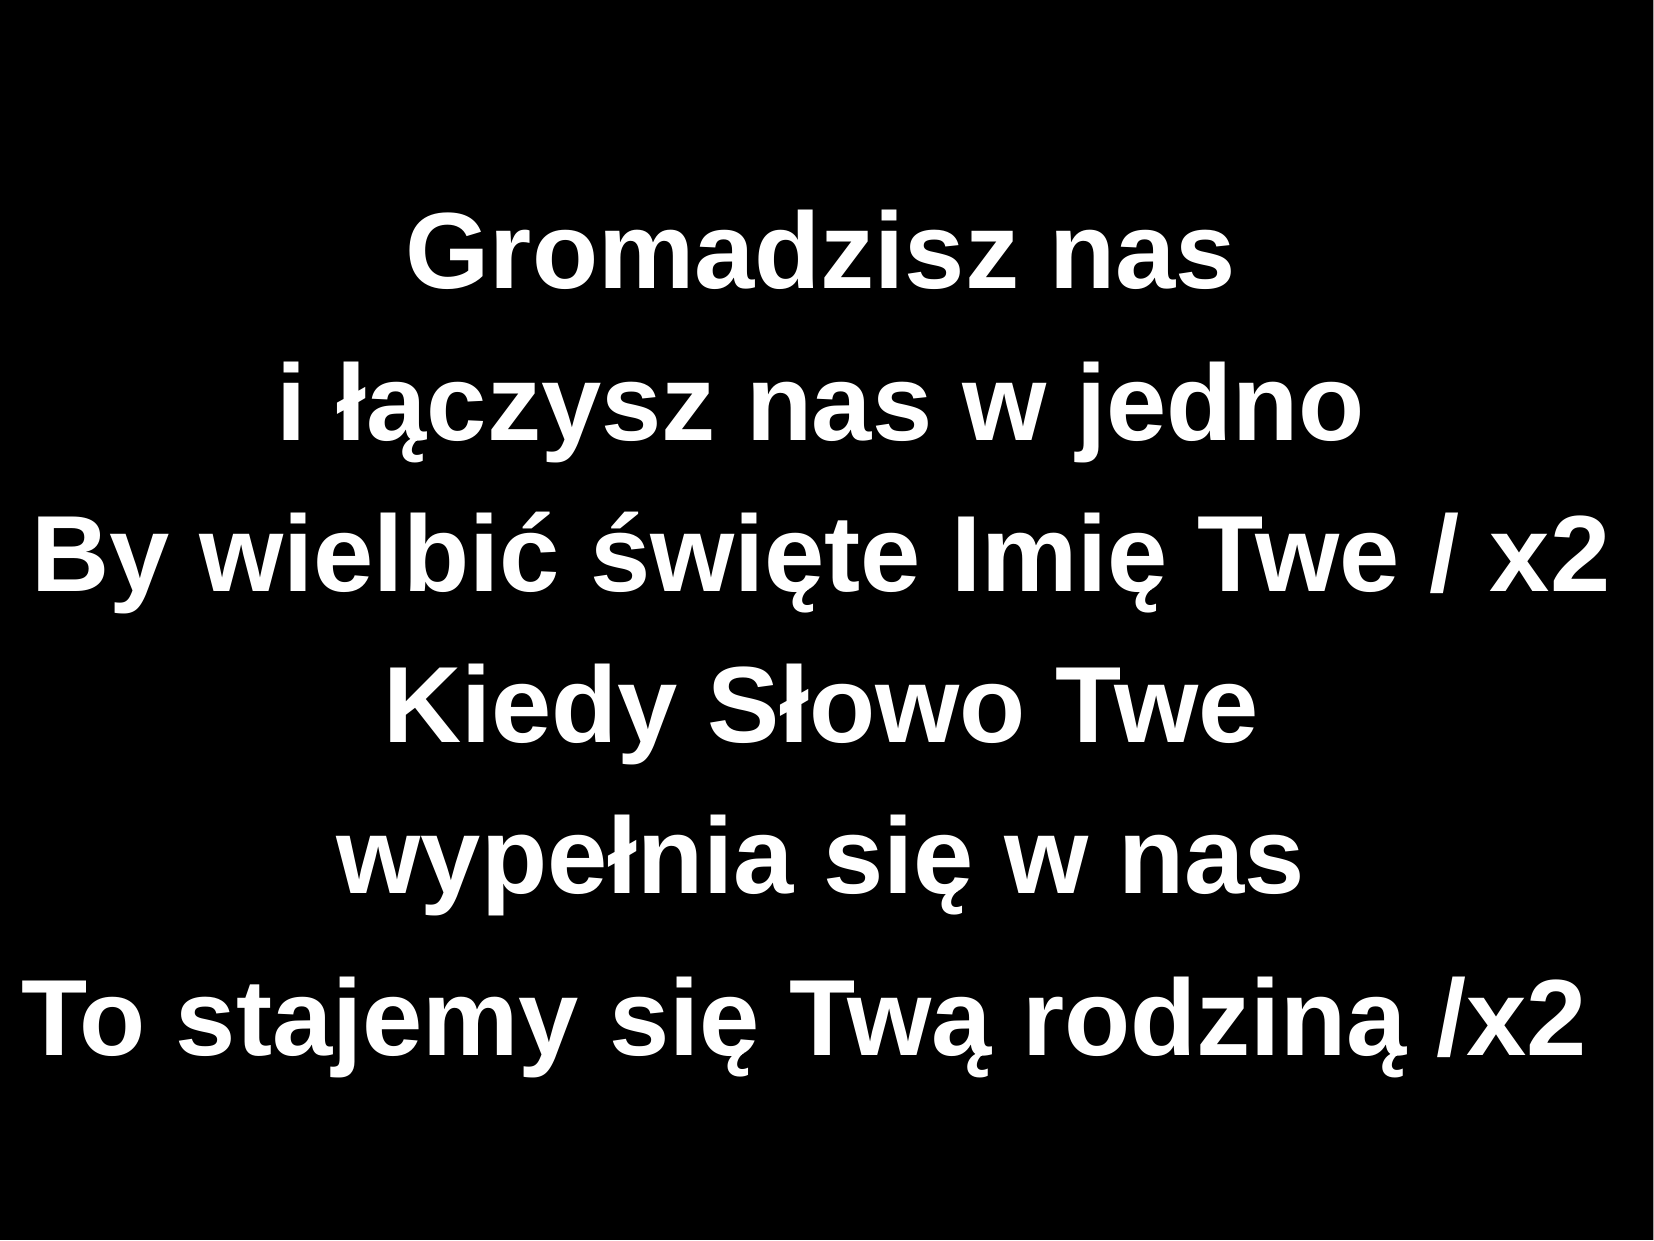

# Gromadzisz nas
i łączysz nas w jedno
By wielbić święte Imię Twe / x2
Kiedy Słowo Twe
wypełnia się w nas
To stajemy się Twą rodziną /x2